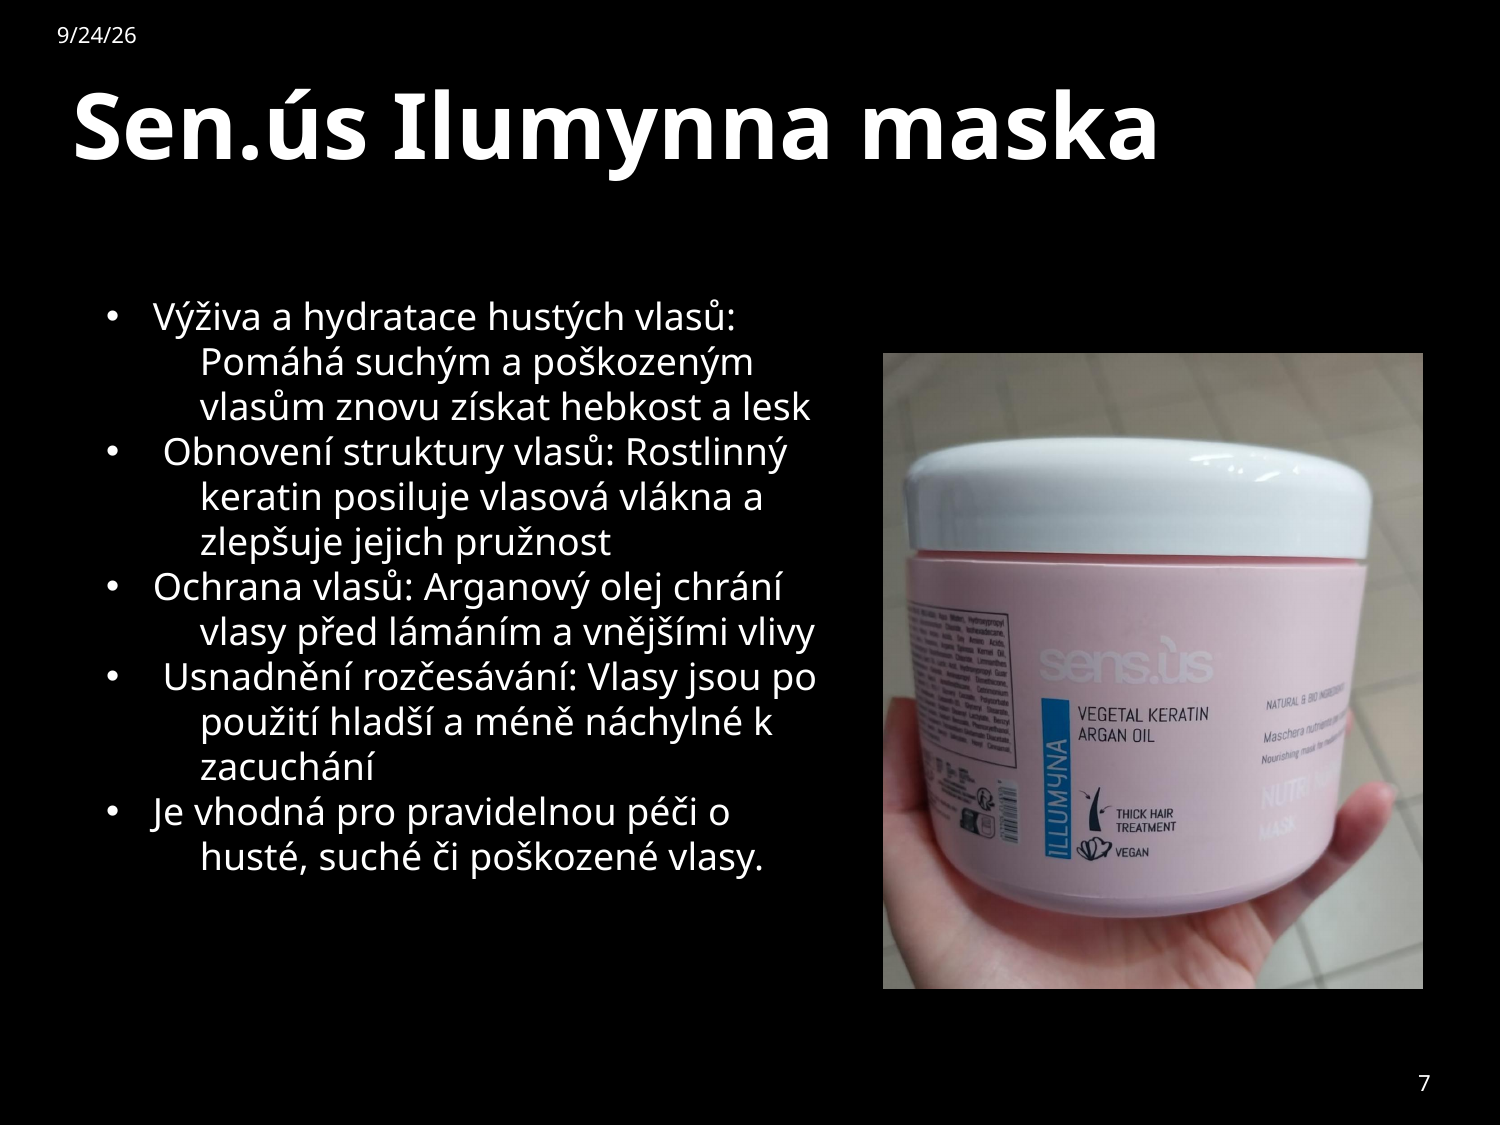

# Sen.ús Ilumynna maska
Výživa a hydratace hustých vlasů: Pomáhá suchým a poškozeným vlasům znovu získat hebkost a lesk
 Obnovení struktury vlasů: Rostlinný keratin posiluje vlasová vlákna a zlepšuje jejich pružnost
Ochrana vlasů: Arganový olej chrání vlasy před lámáním a vnějšími vlivy
 Usnadnění rozčesávání: Vlasy jsou po použití hladší a méně náchylné k zacuchání
Je vhodná pro pravidelnou péči o husté, suché či poškozené vlasy.